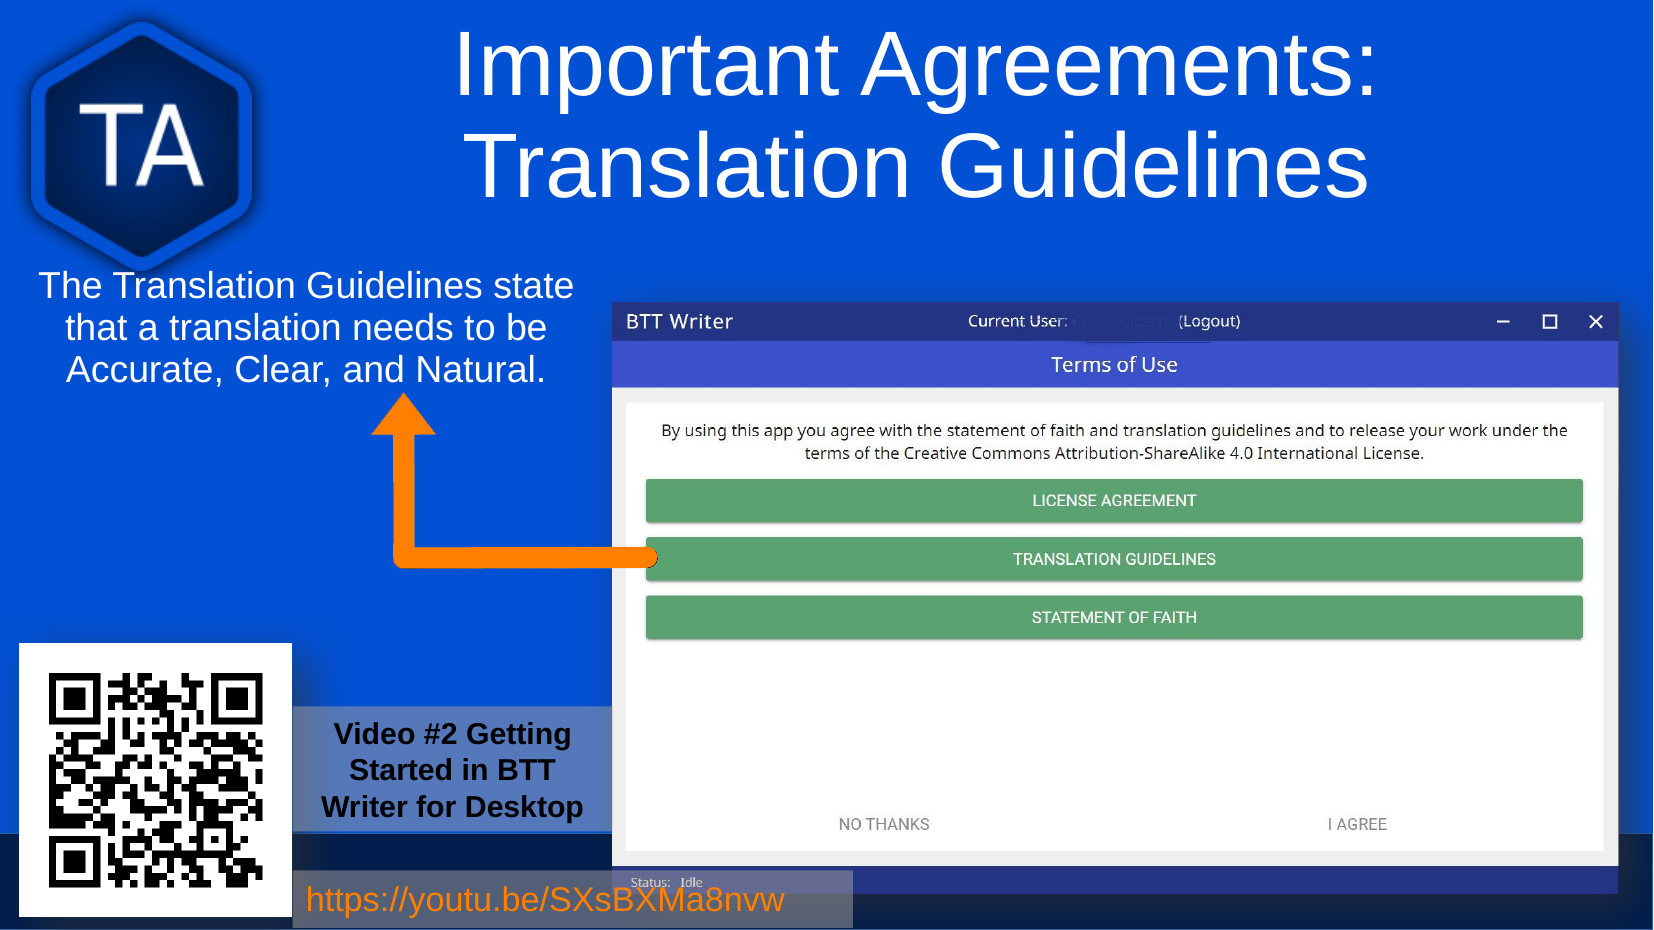

# Important Agreements: Translation Guidelines
The Translation Guidelines state that a translation needs to be Accurate, Clear, and Natural.
Video #2 Getting Started in BTT Writer for Desktop
https://youtu.be/SXsBXMa8nvw